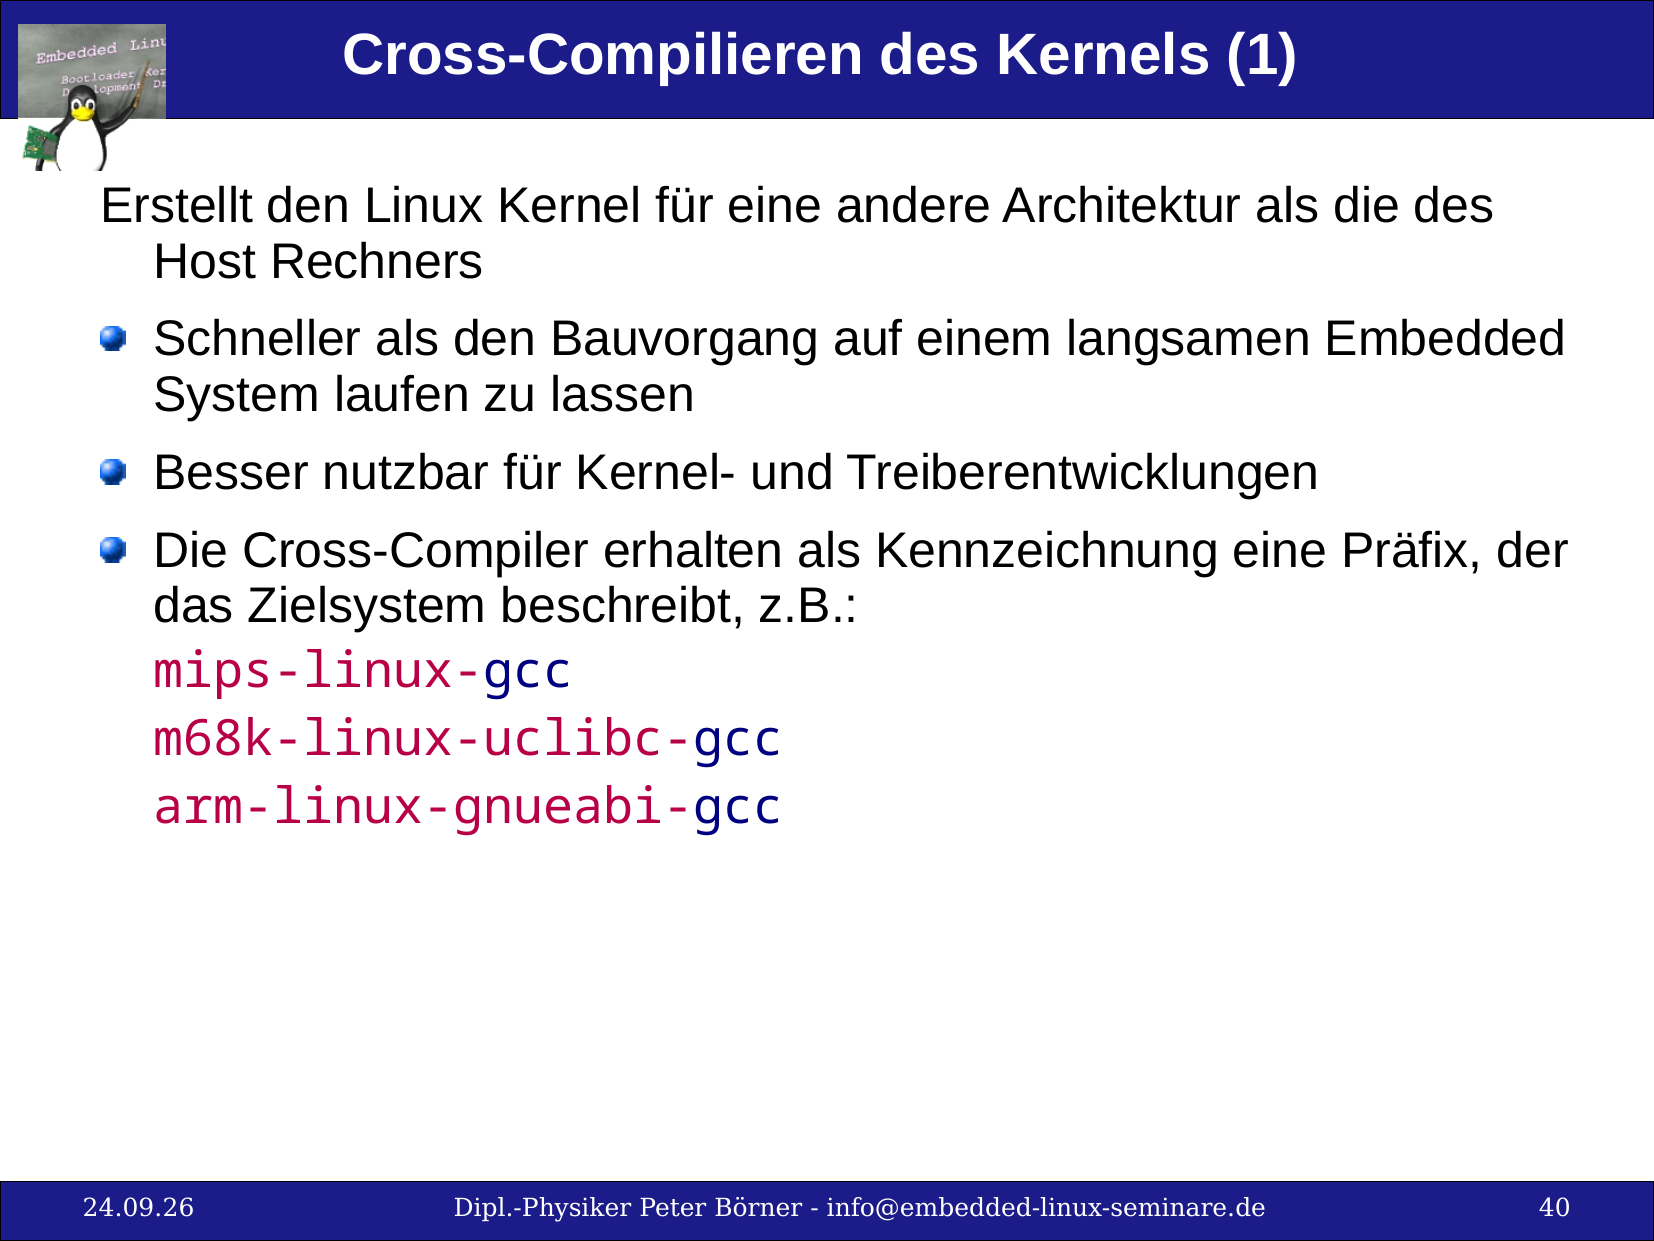

# Cross-Compilieren des Kernels (1)
Erstellt den Linux Kernel für eine andere Architektur als die des Host Rechners
Schneller als den Bauvorgang auf einem langsamen Embedded System laufen zu lassen
Besser nutzbar für Kernel- und Treiberentwicklungen
Die Cross-Compiler erhalten als Kennzeichnung eine Präfix, der das Zielsystem beschreibt, z.B.:
mips-linux-gcc
m68k-linux-uclibc-gcc
arm-linux-gnueabi-gcc
 Dipl.-Physiker Peter Börner - info@embedded-linux-seminare.de
40